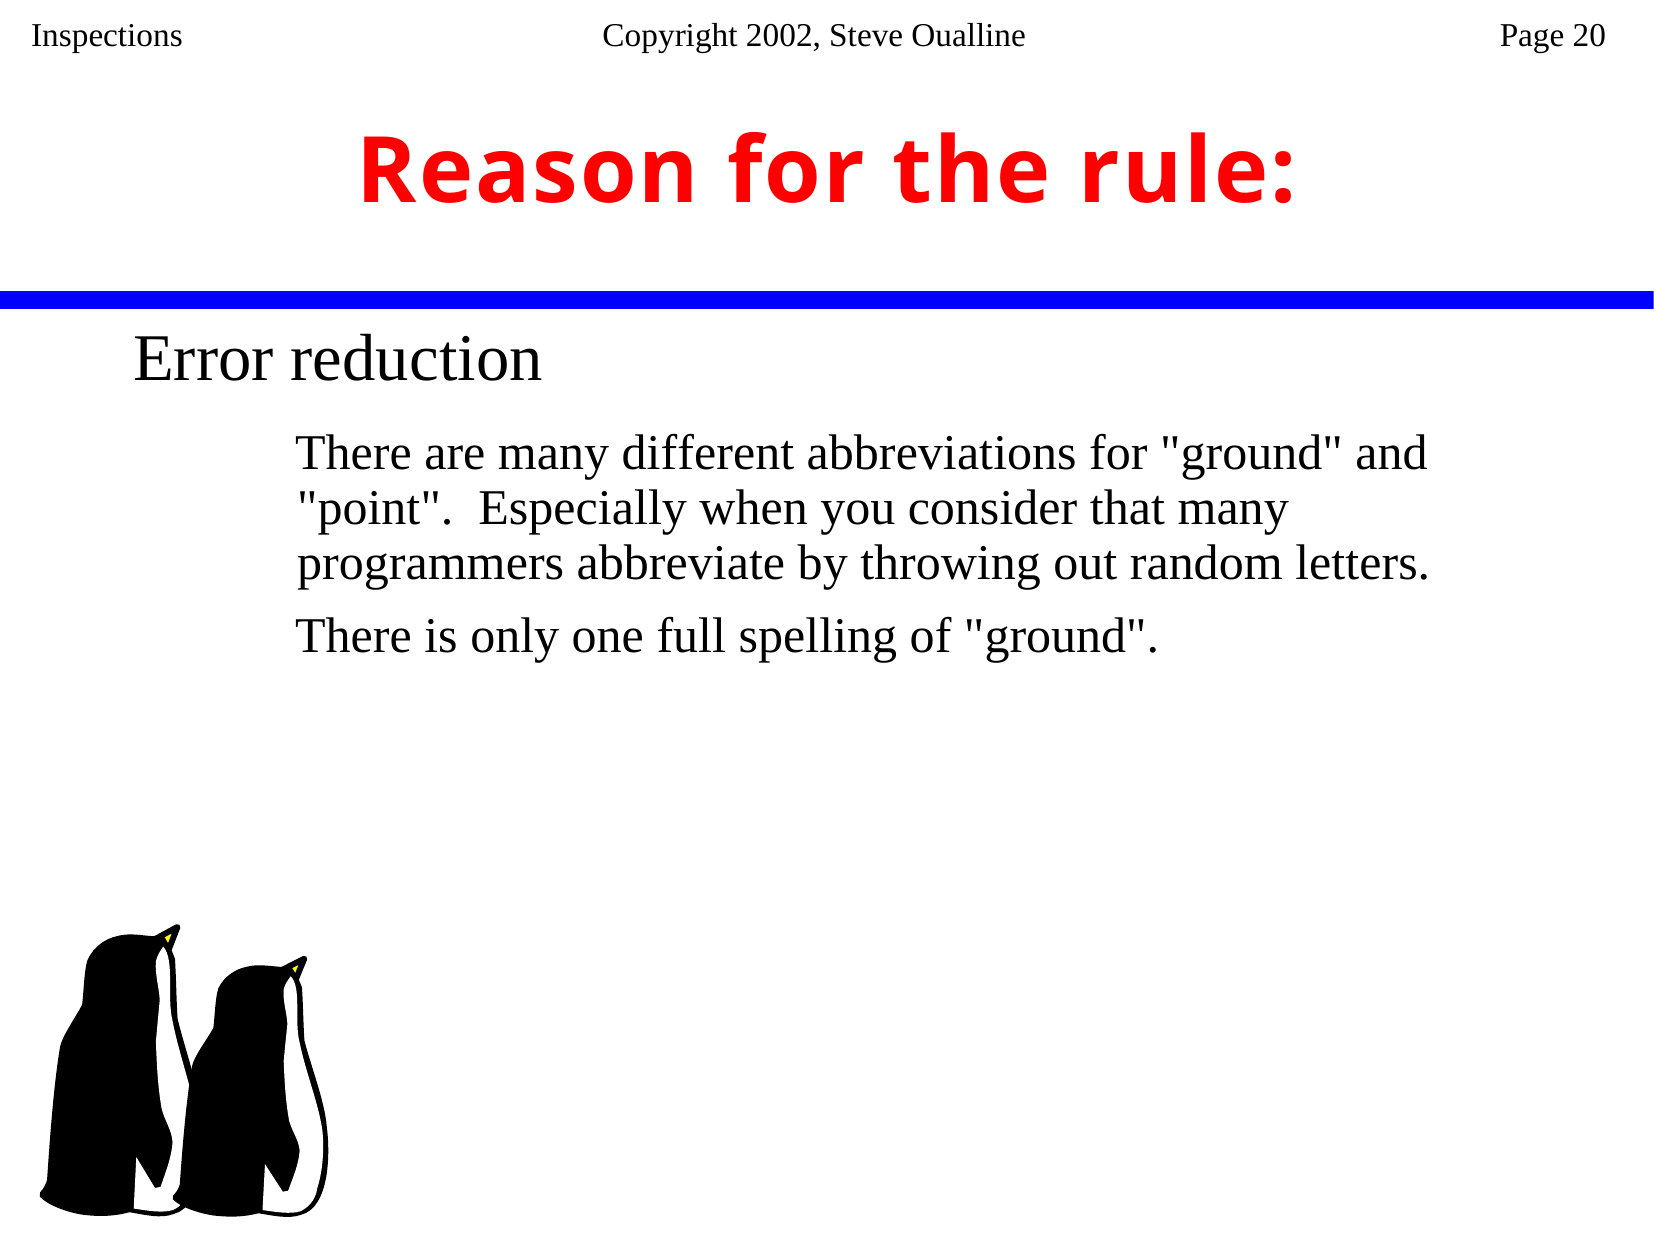

# Reason for the rule:
Error reduction
There are many different abbreviations for "ground" and "point". Especially when you consider that many programmers abbreviate by throwing out random letters.
There is only one full spelling of "ground".